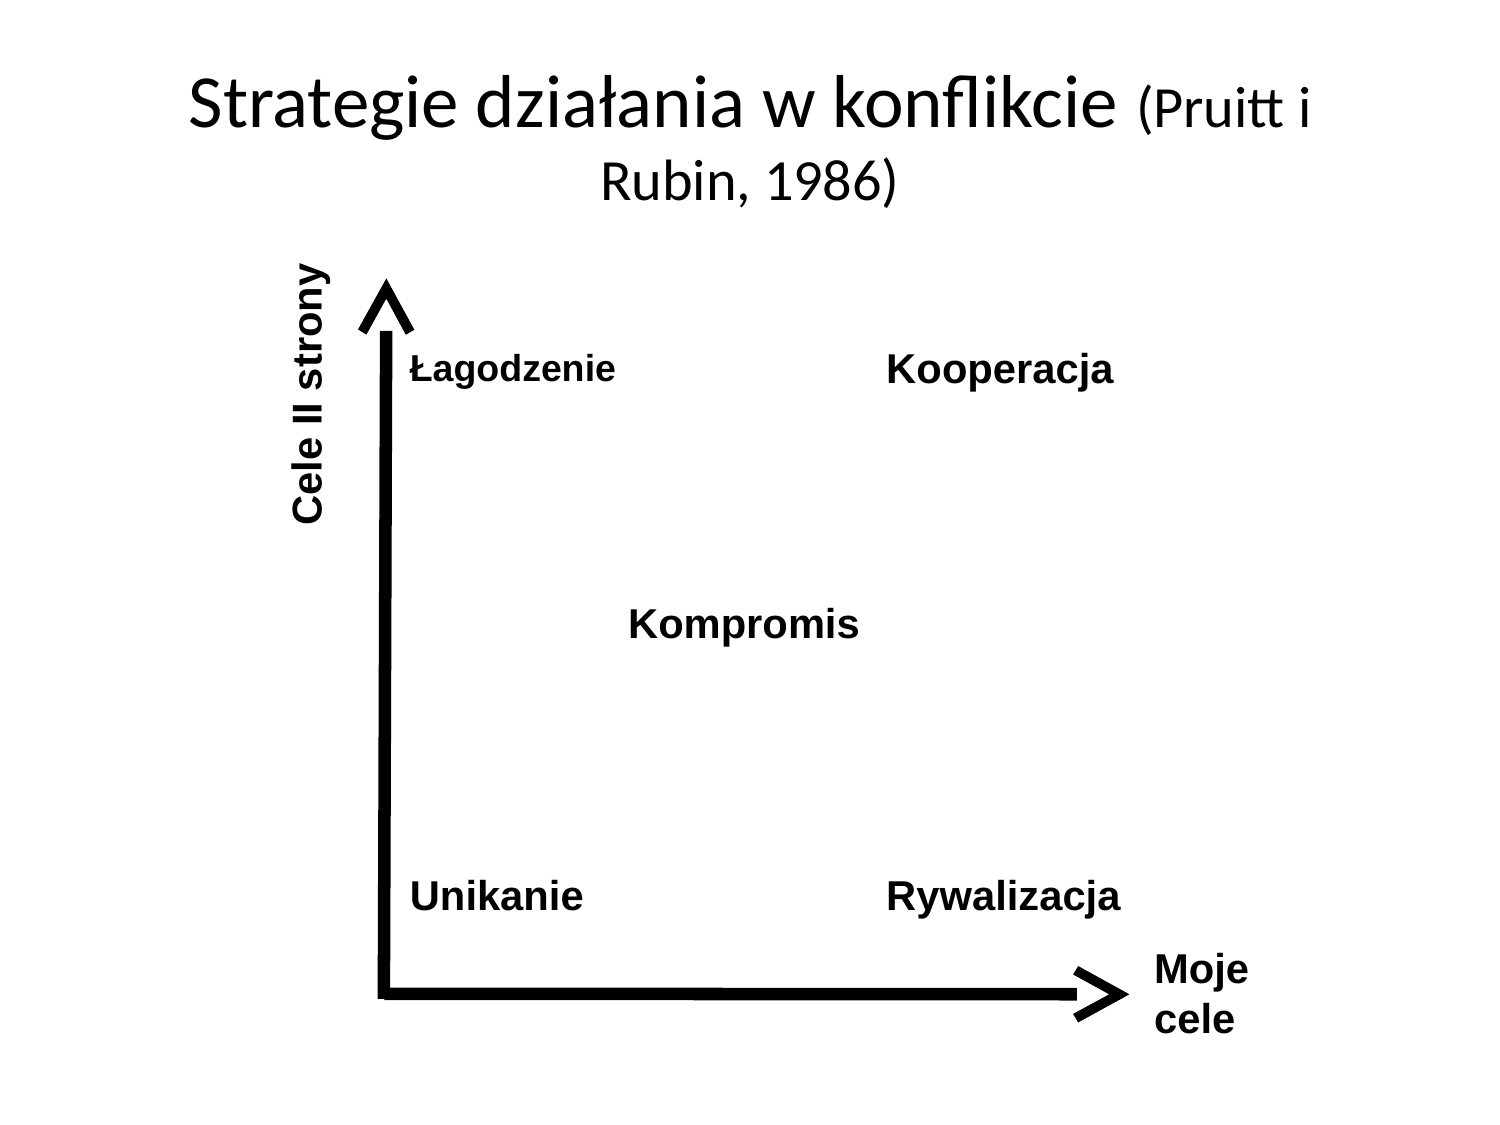

# Strategie działania w konflikcie (Pruitt i Rubin, 1986)
Kooperacja
Łagodzenie
Cele II strony
Kompromis
Unikanie
Rywalizacja
Moje cele